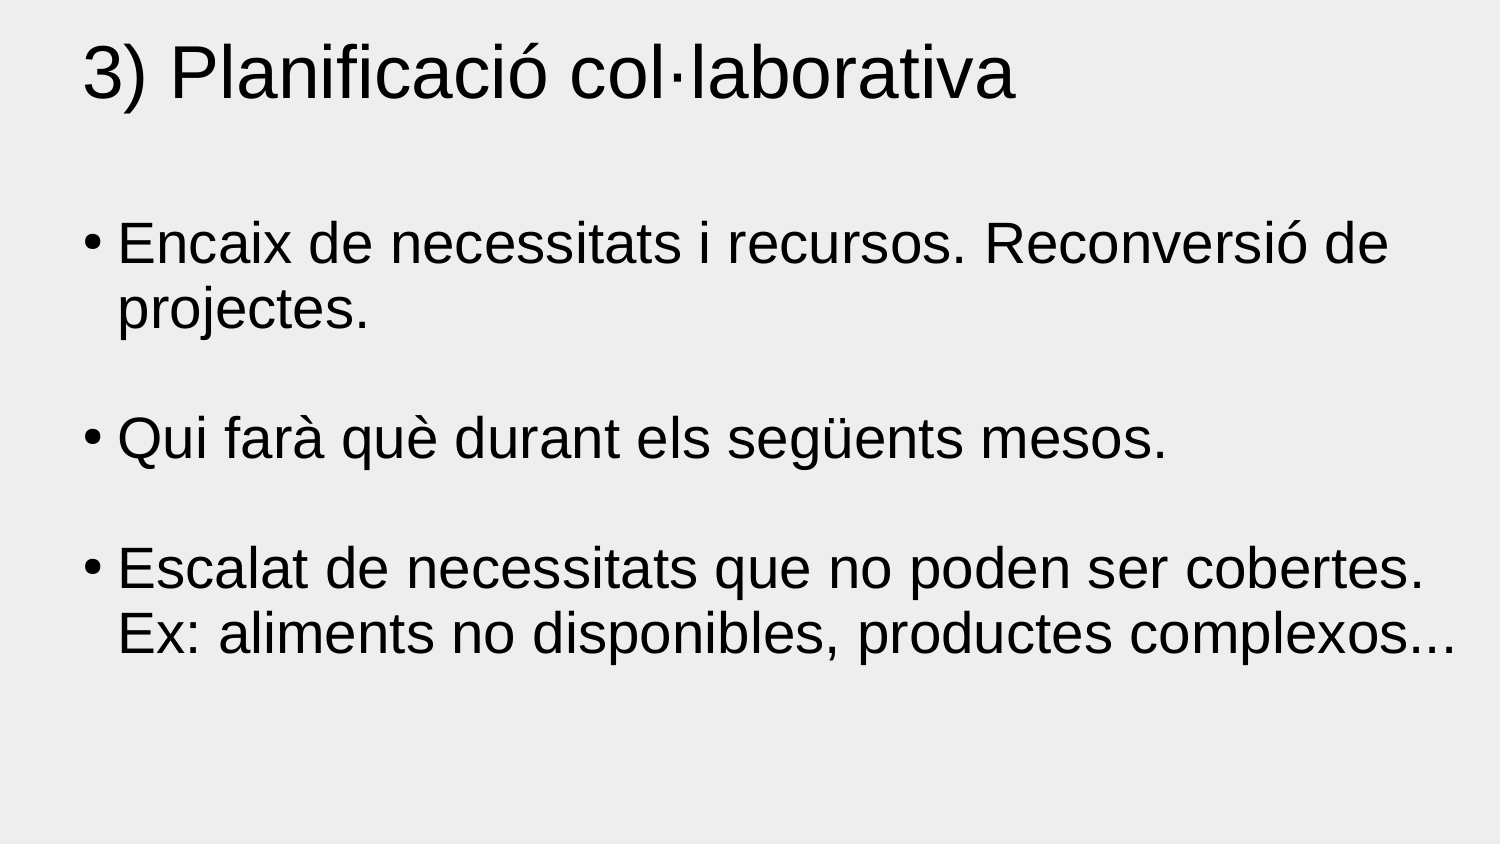

3) Planificació col·laborativa
Encaix de necessitats i recursos. Reconversió de projectes.
Qui farà què durant els següents mesos.
Escalat de necessitats que no poden ser cobertes. Ex: aliments no disponibles, productes complexos...